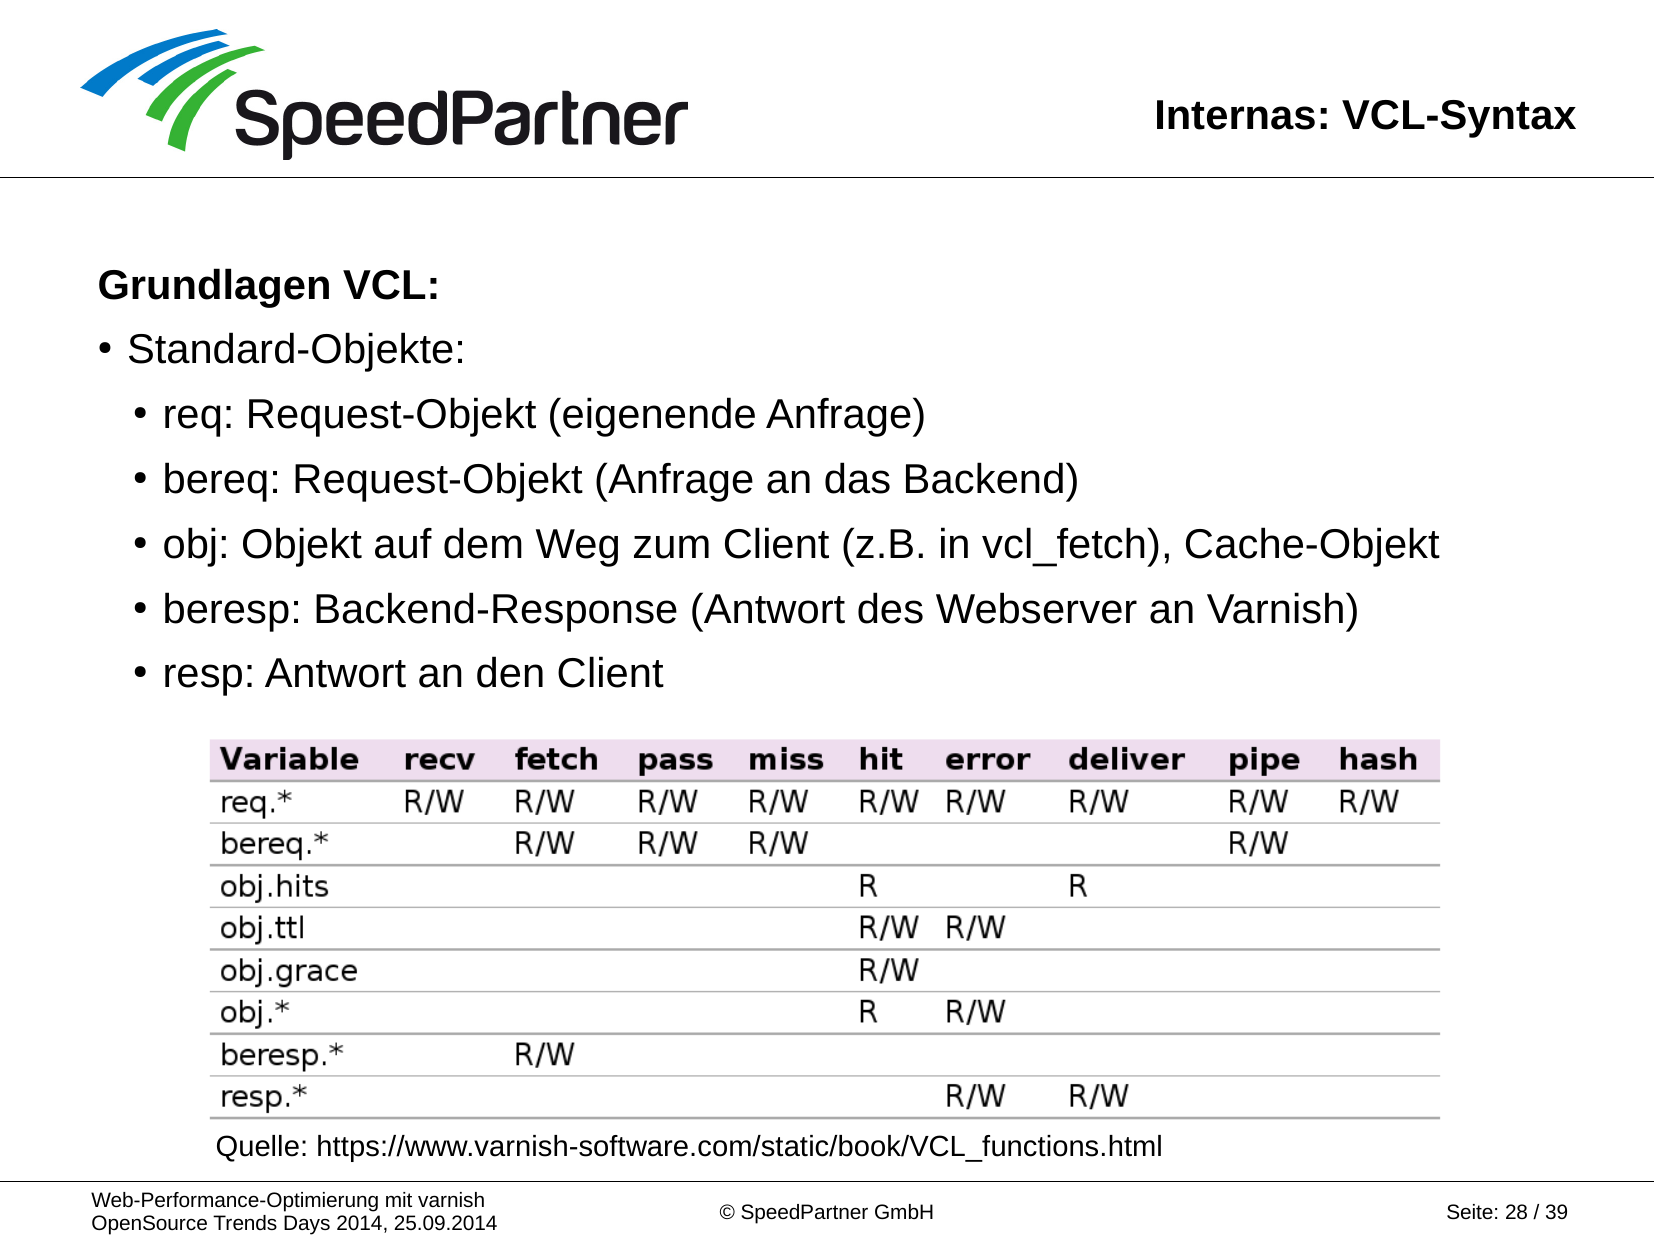

# Internas: VCL-Syntax
Grundlagen VCL:
Standard-Objekte:
req: Request-Objekt (eigenende Anfrage)
bereq: Request-Objekt (Anfrage an das Backend)
obj: Objekt auf dem Weg zum Client (z.B. in vcl_fetch), Cache-Objekt
beresp: Backend-Response (Antwort des Webserver an Varnish)
resp: Antwort an den Client
Quelle: https://www.varnish-software.com/static/book/VCL_functions.html